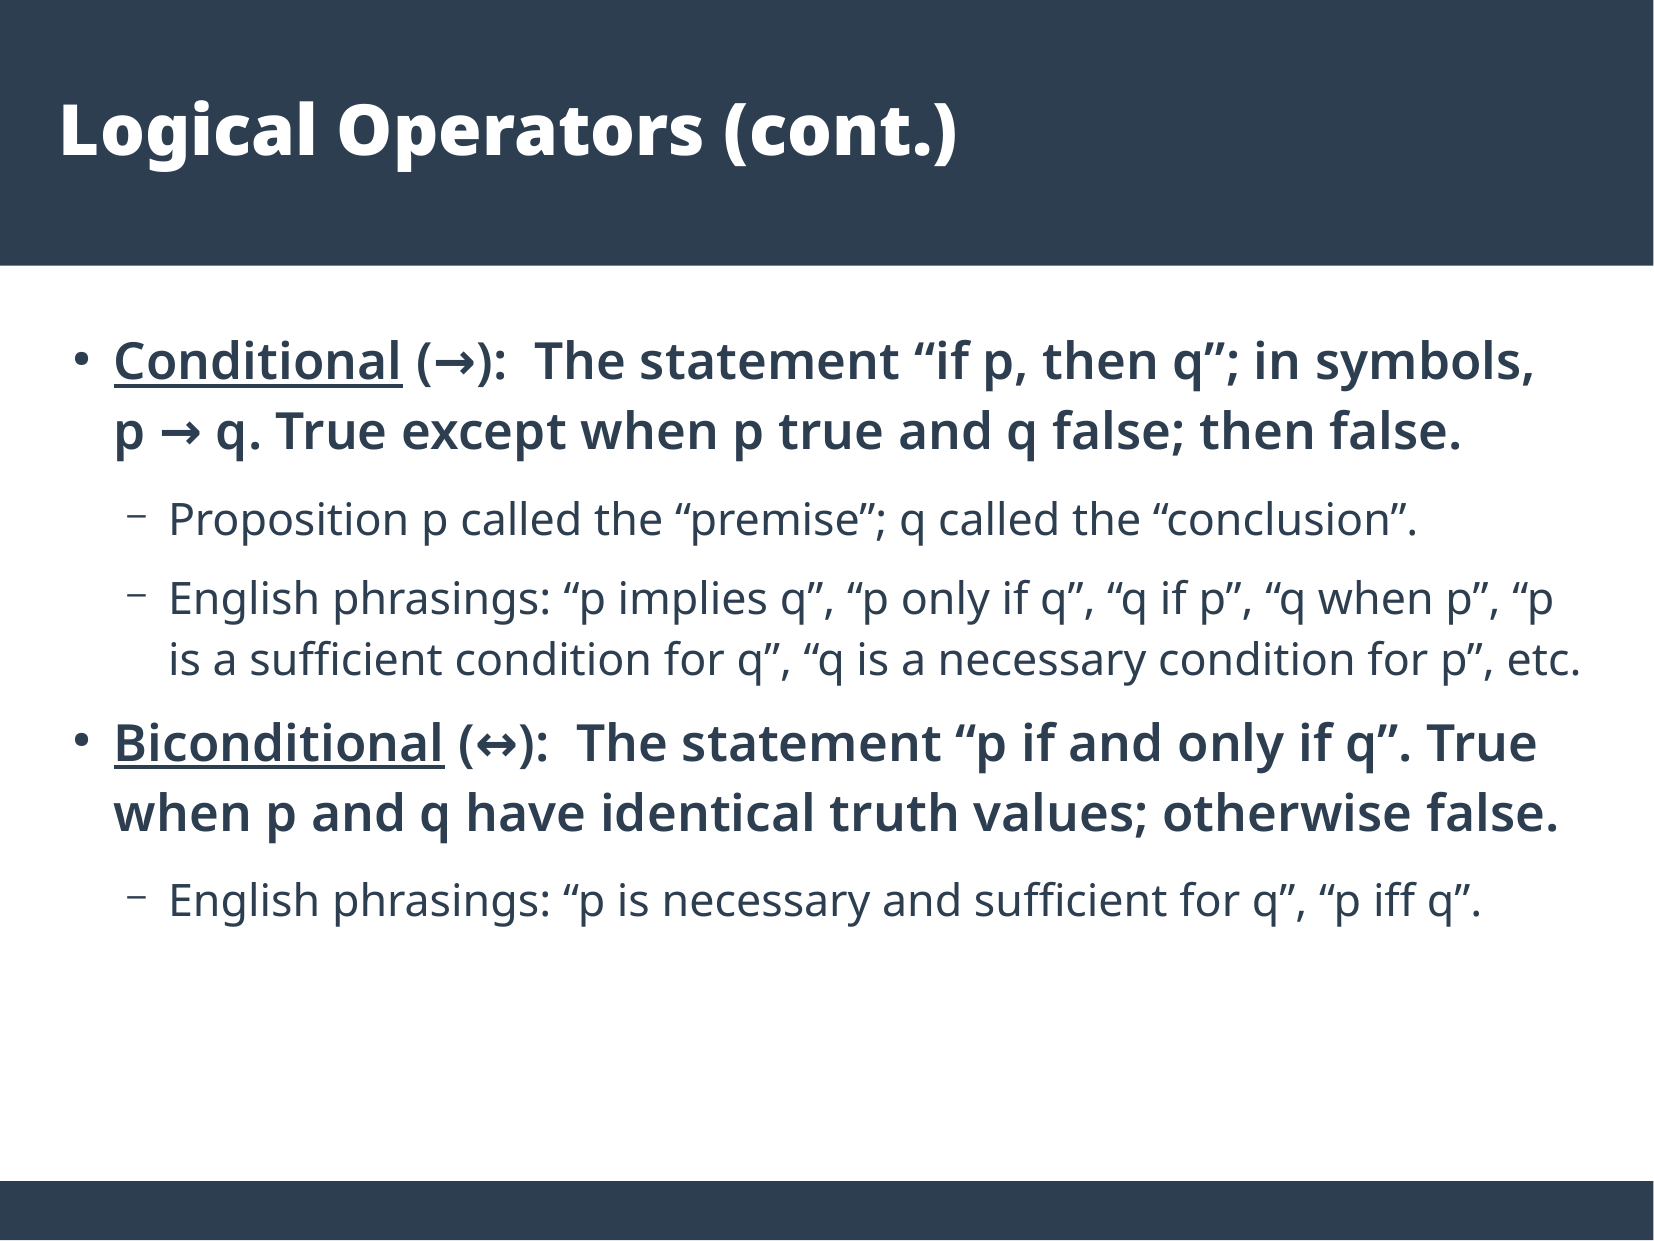

# Logical Operators (cont.)
Conditional (→): The statement “if p, then q”; in symbols,
p → q. True except when p true and q false; then false.
Proposition p called the “premise”; q called the “conclusion”.
English phrasings: “p implies q”, “p only if q”, “q if p”, “q when p”, “p is a sufficient condition for q”, “q is a necessary condition for p”, etc.
Biconditional (↔): The statement “p if and only if q”. True when p and q have identical truth values; otherwise false.
English phrasings: “p is necessary and sufficient for q”, “p iff q”.